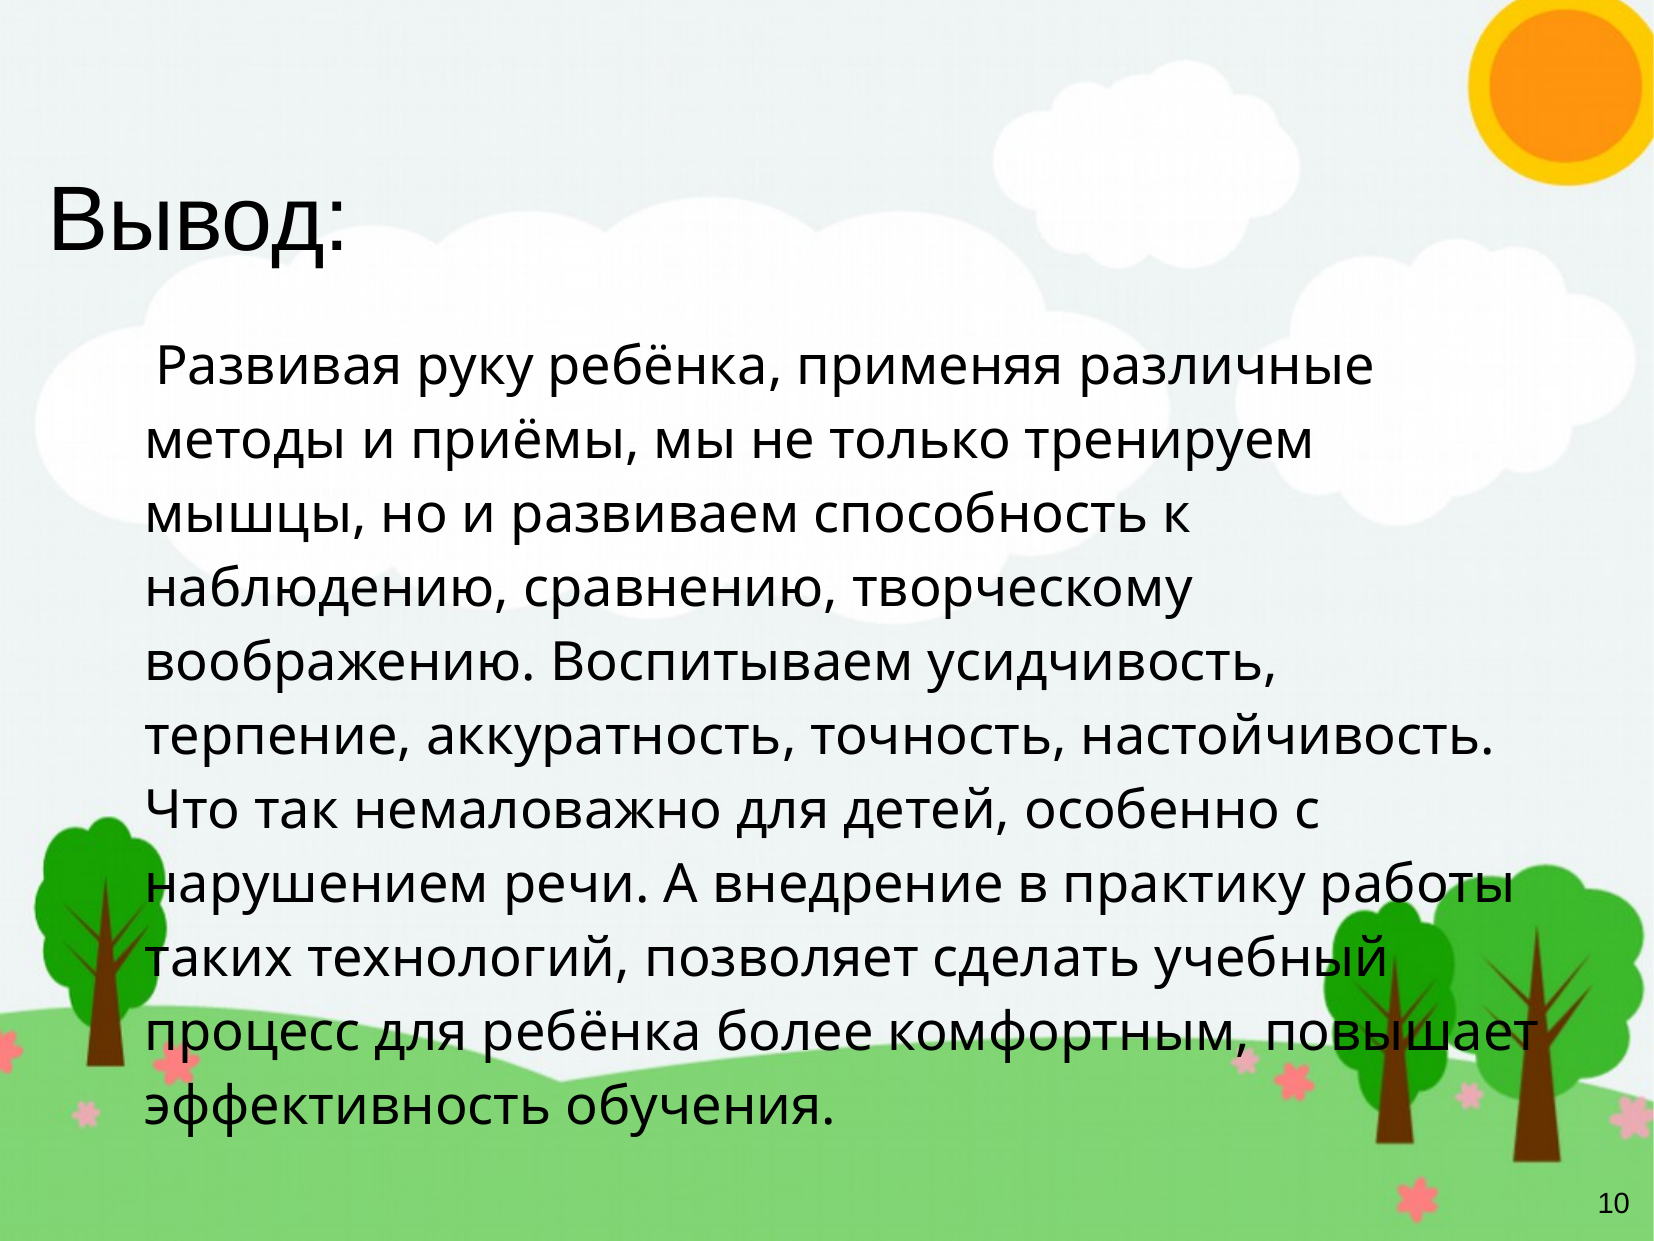

# Вывод:
 Развивая руку ребёнка, применяя различные методы и приёмы, мы не только тренируем мышцы, но и развиваем способность к наблюдению, сравнению, творческому воображению. Воспитываем усидчивость, терпение, аккуратность, точность, настойчивость. Что так немаловажно для детей, особенно с нарушением речи. А внедрение в практику работы таких технологий, позволяет сделать учебный процесс для ребёнка более комфортным, повышает эффективность обучения.
10